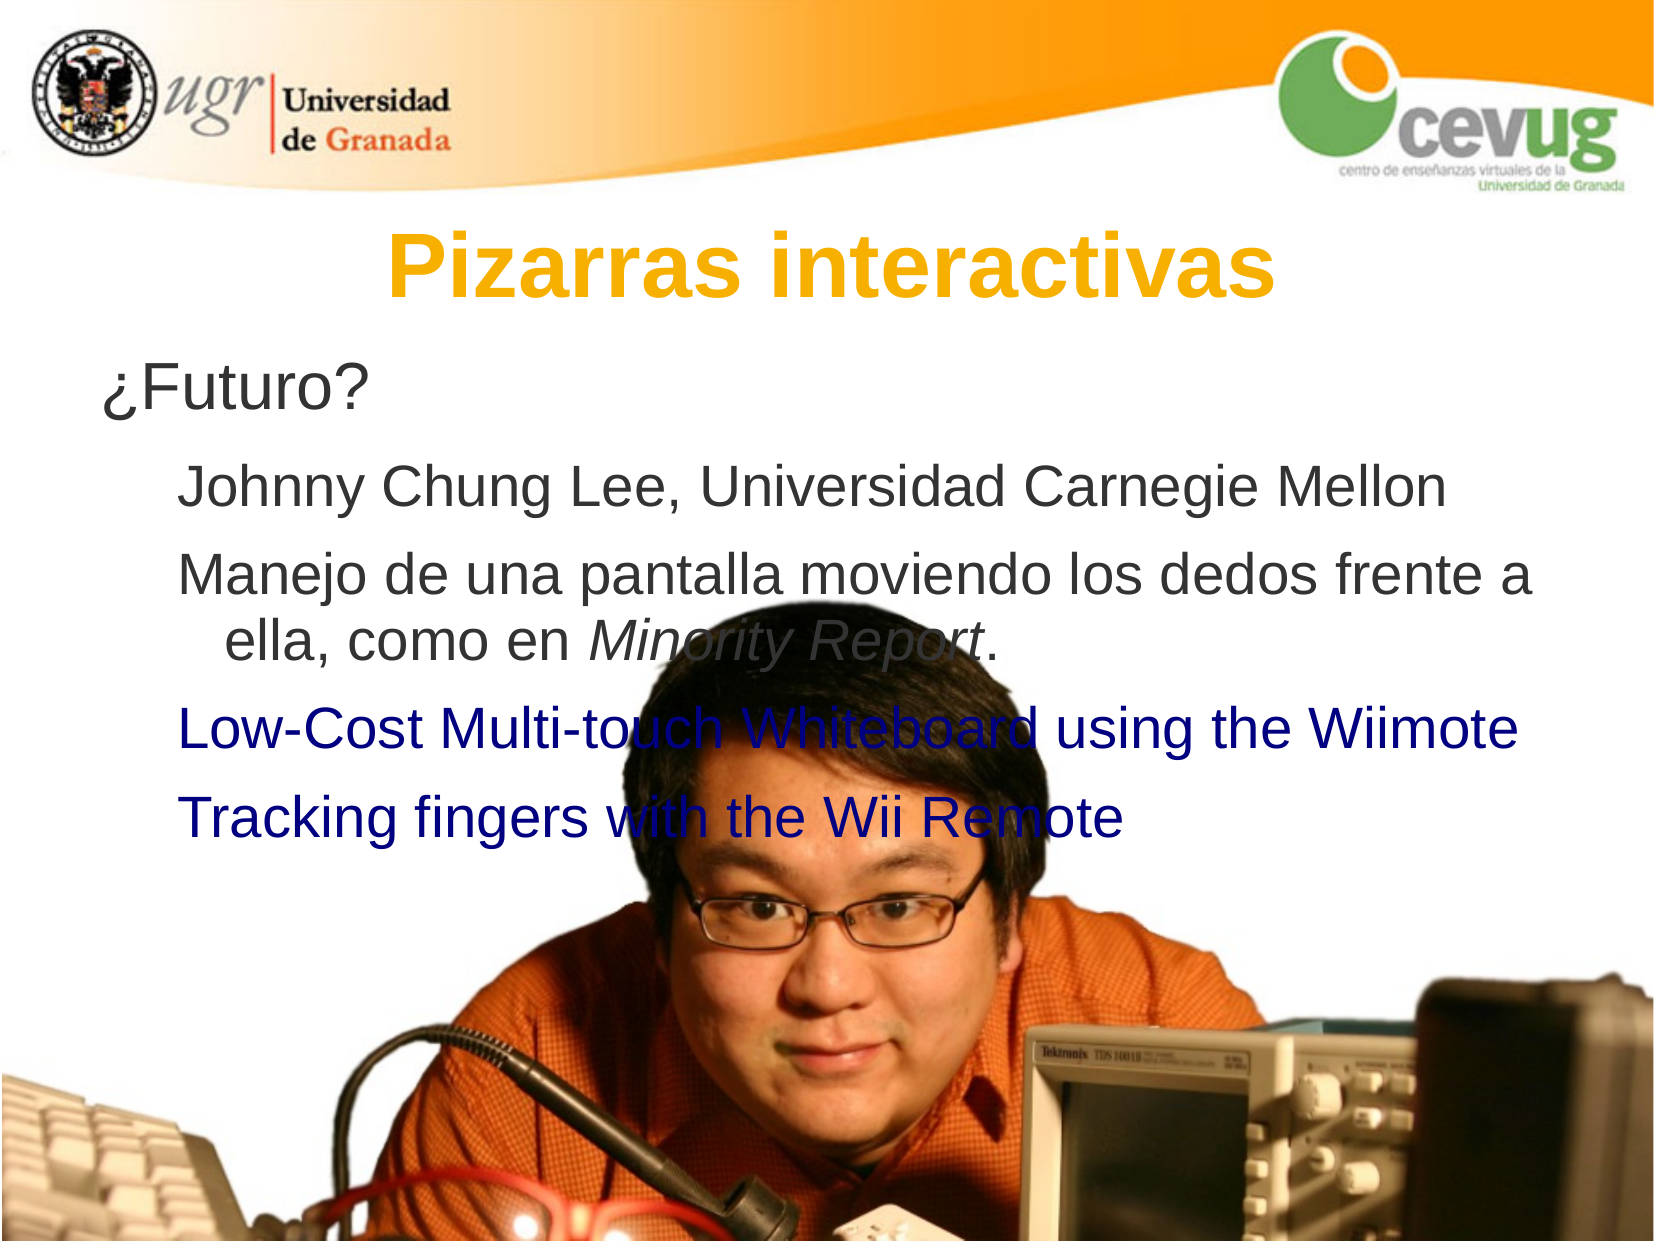

# Pizarras interactivas
¿Futuro?
Johnny Chung Lee, Universidad Carnegie Mellon
Manejo de una pantalla moviendo los dedos frente a ella, como en Minority Report.
Low-Cost Multi-touch Whiteboard using the Wiimote
Tracking fingers with the Wii Remote